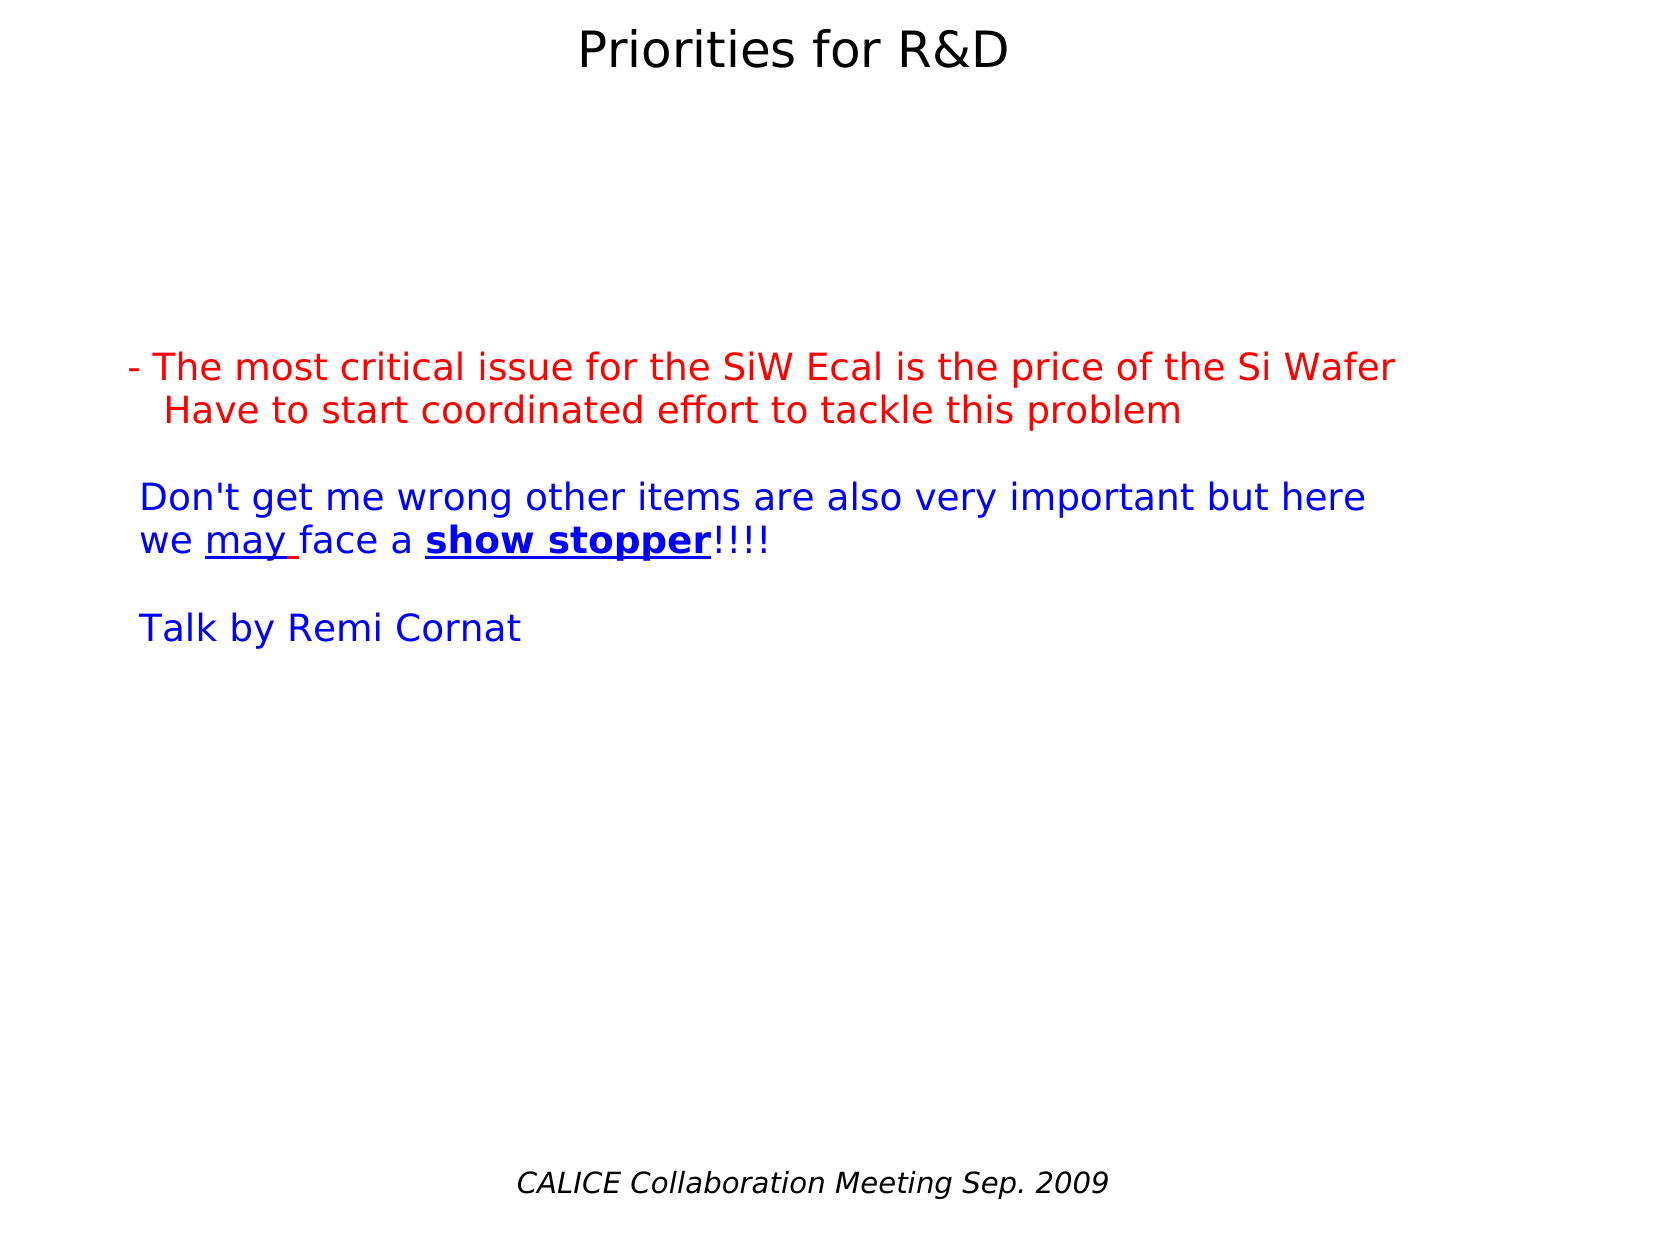

Priorities for R&D
- The most critical issue for the SiW Ecal is the price of the Si Wafer
 Have to start coordinated effort to tackle this problem
 Don't get me wrong other items are also very important but here
 we may face a show stopper!!!!
 Talk by Remi Cornat